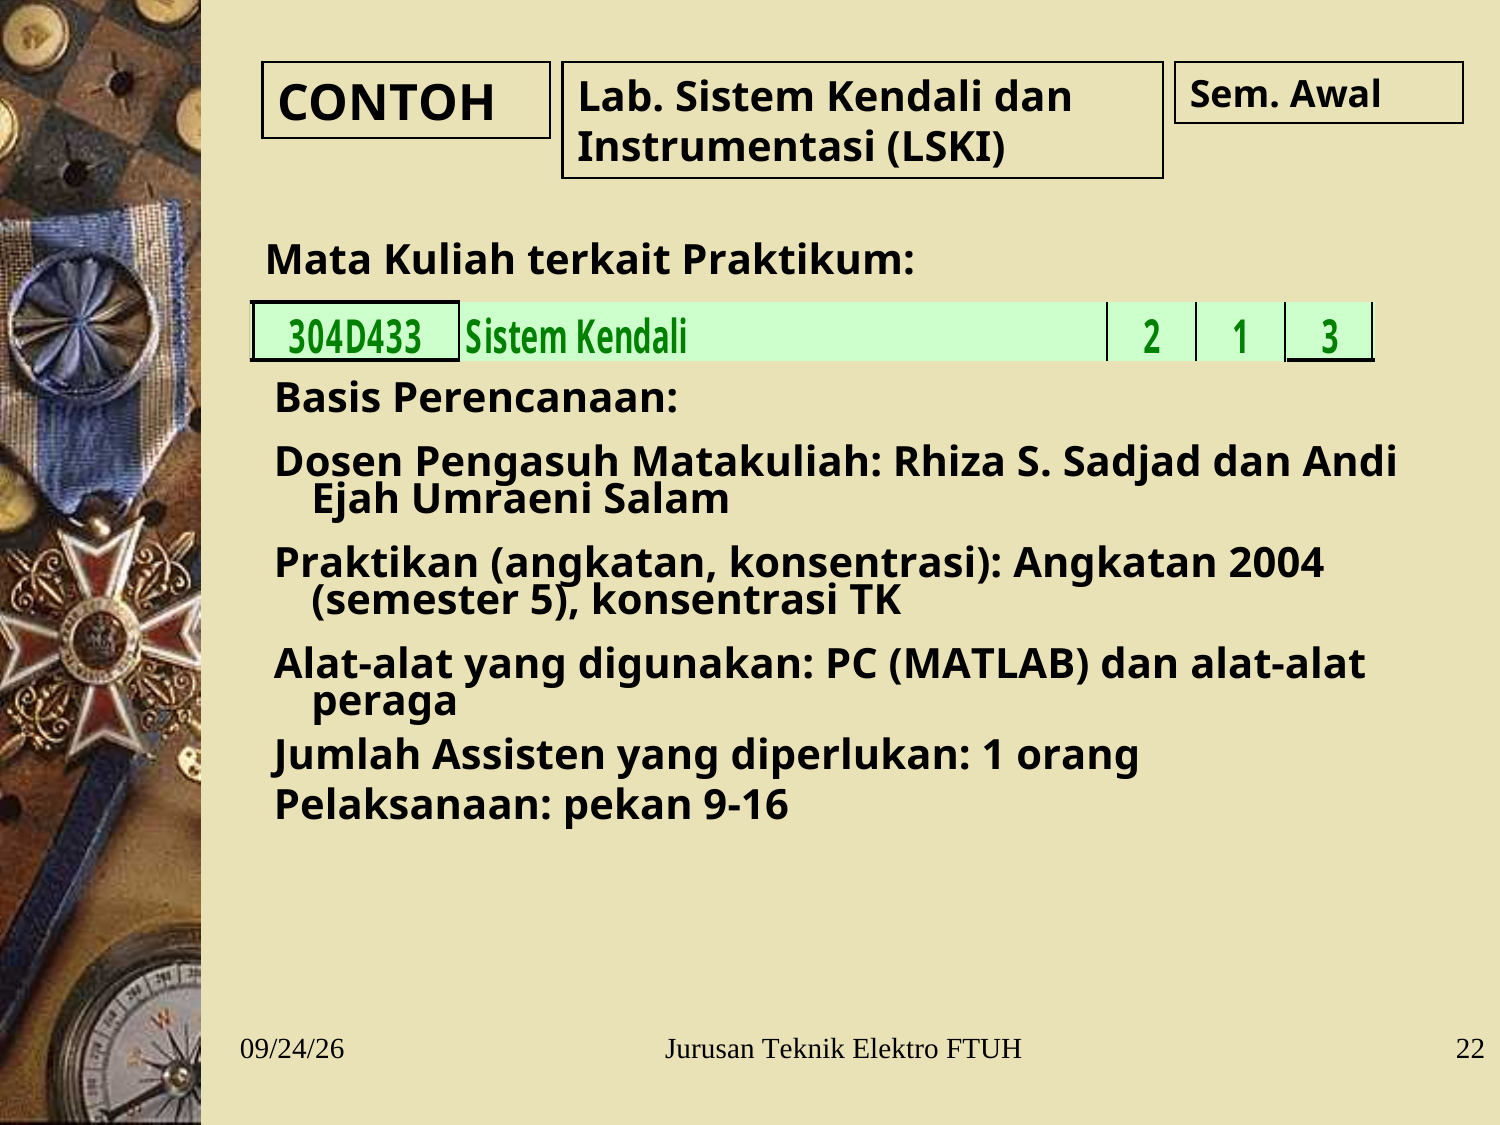

CONTOH
Lab. Sistem Kendali dan Instrumentasi (LSKI)
Sem. Awal
Mata Kuliah terkait Praktikum:
Basis Perencanaan:
Dosen Pengasuh Matakuliah: Rhiza S. Sadjad dan Andi Ejah Umraeni Salam
Praktikan (angkatan, konsentrasi): Angkatan 2004 (semester 5), konsentrasi TK
Alat-alat yang digunakan: PC (MATLAB) dan alat-alat peraga
Jumlah Assisten yang diperlukan: 1 orang
Pelaksanaan: pekan 9-16
Jurusan Teknik Elektro FTUH
22